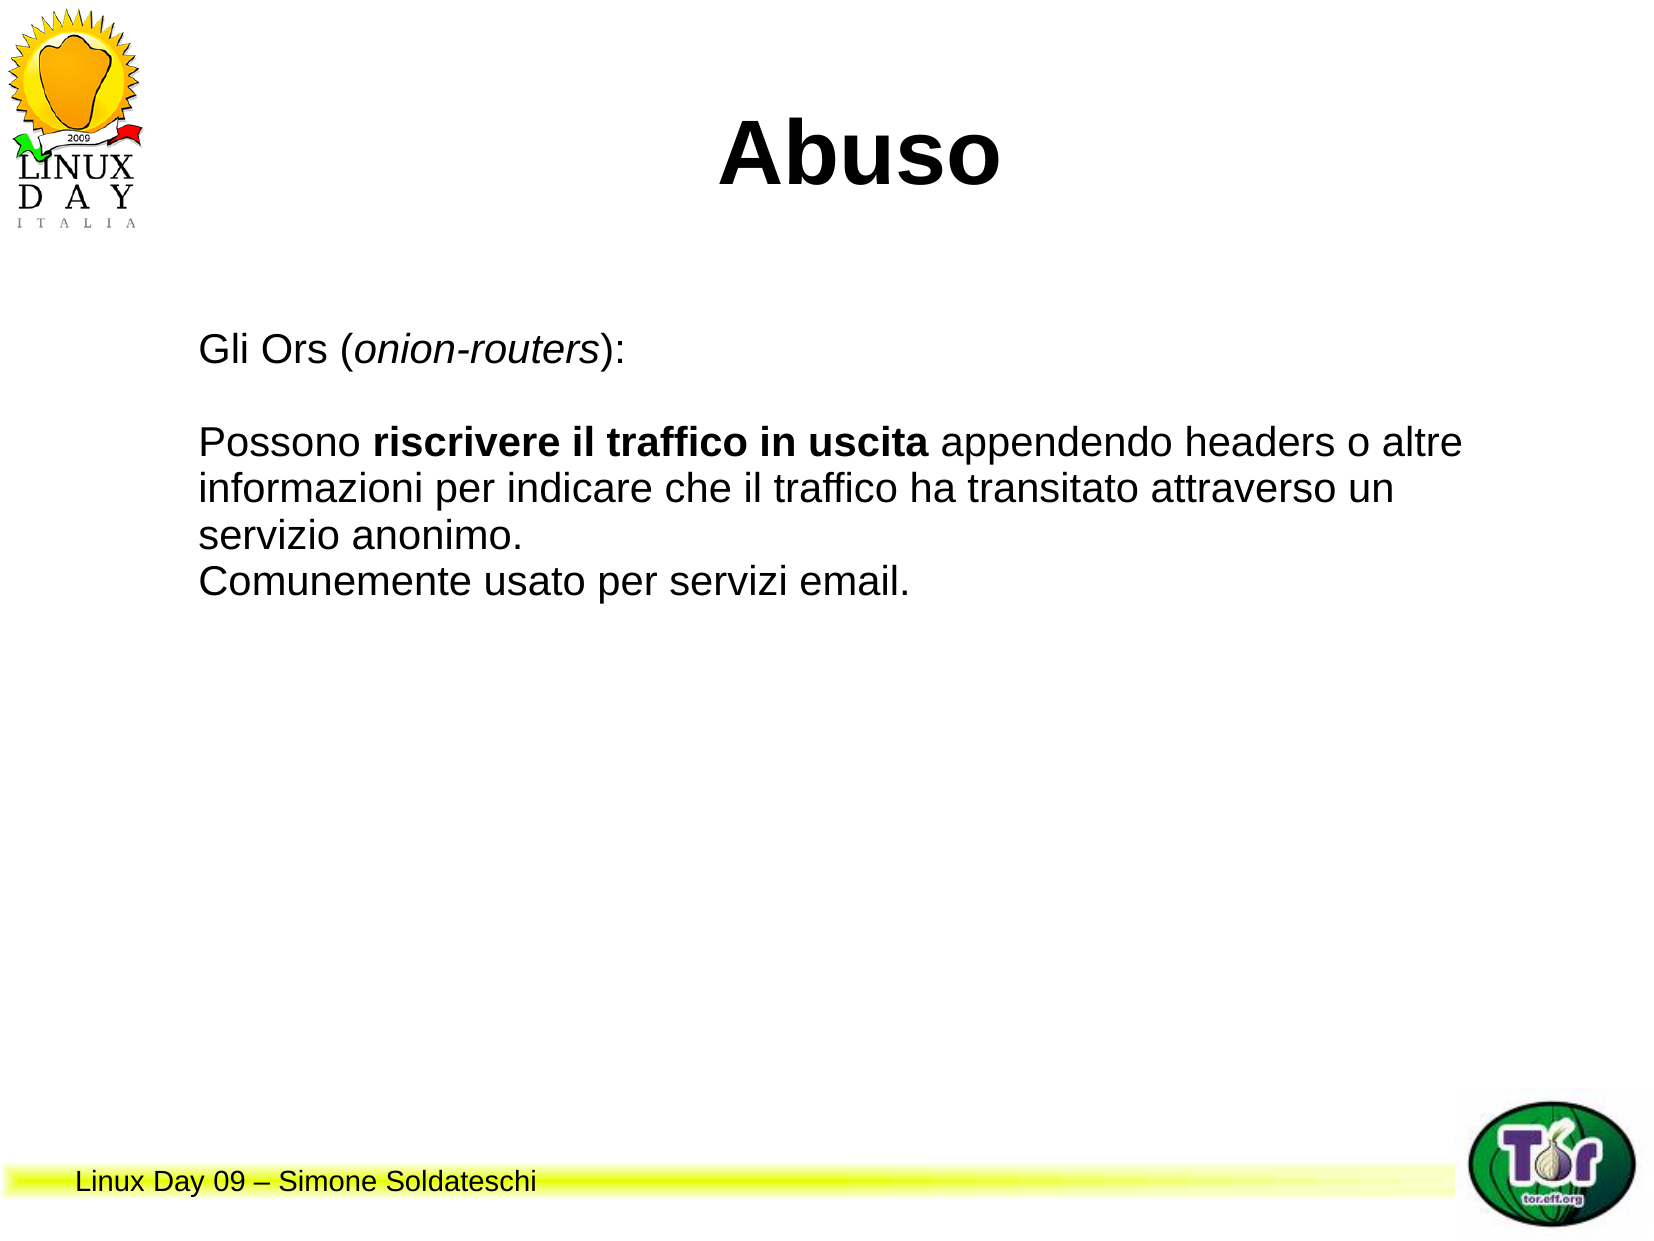

# Abuso
Gli Ors (onion-routers):
Possono riscrivere il traffico in uscita appendendo headers o altre informazioni per indicare che il traffico ha transitato attraverso un servizio anonimo.
Comunemente usato per servizi email.